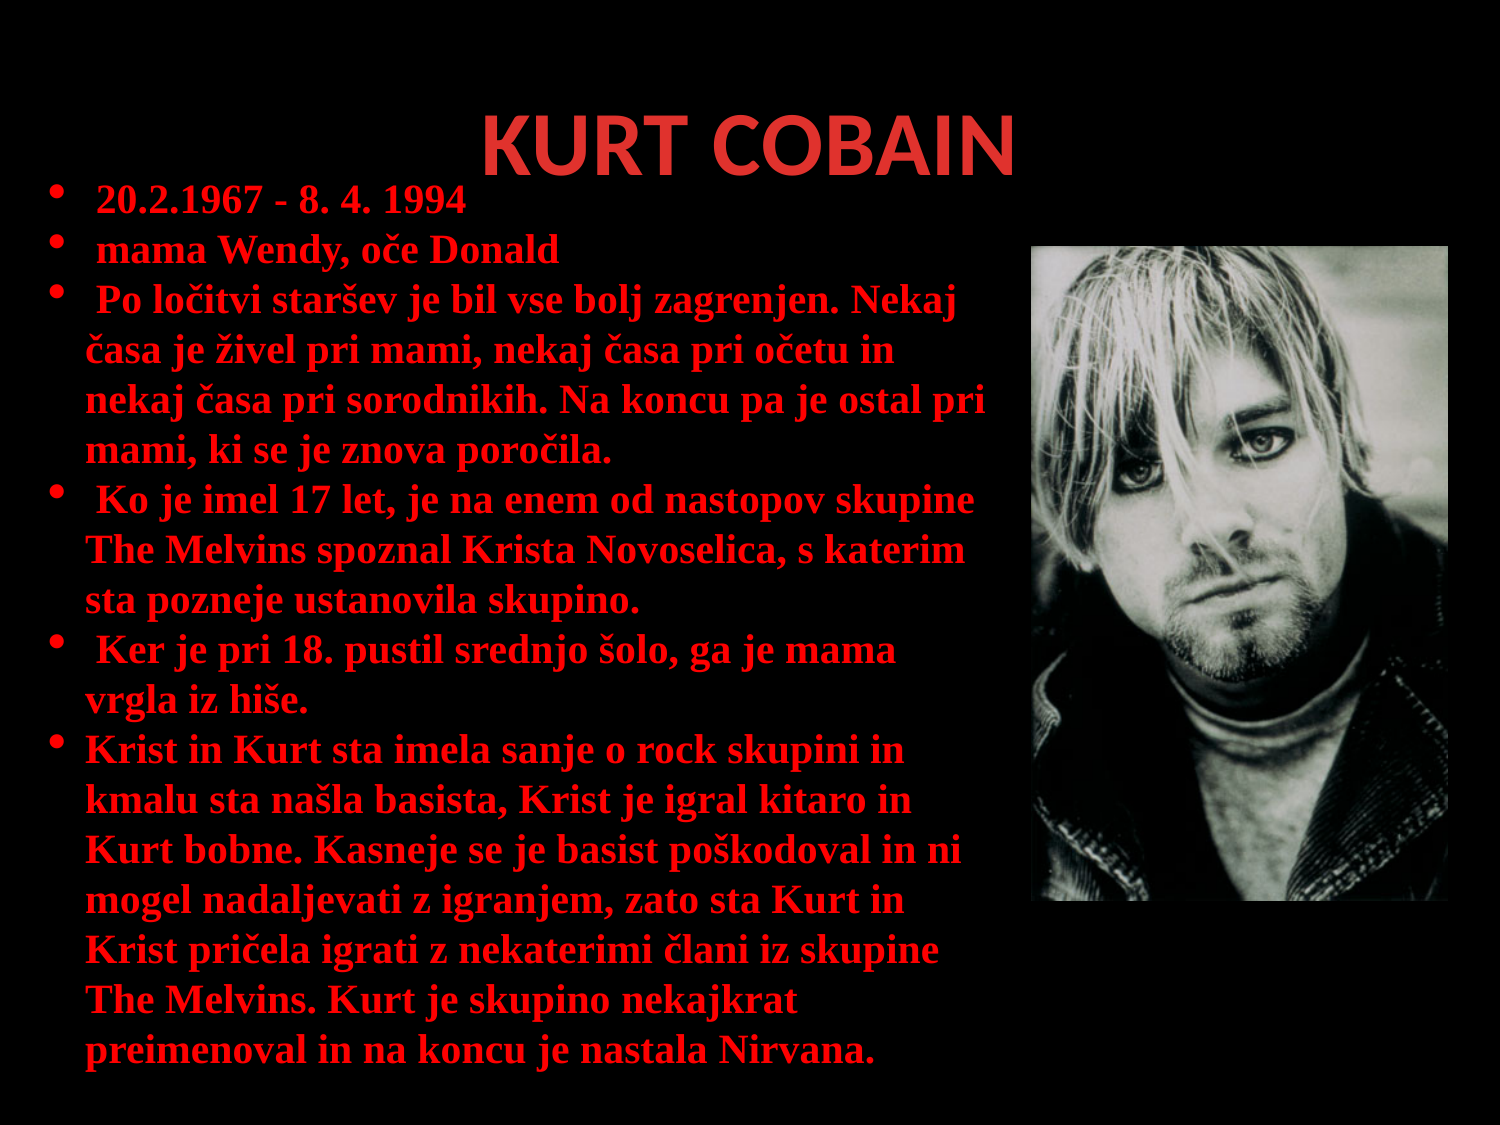

# KURT COBAIN
 20.2.1967 - 8. 4. 1994
 mama Wendy, oče Donald
 Po ločitvi staršev je bil vse bolj zagrenjen. Nekaj časa je živel pri mami, nekaj časa pri očetu in nekaj časa pri sorodnikih. Na koncu pa je ostal pri mami, ki se je znova poročila.
 Ko je imel 17 let, je na enem od nastopov skupine The Melvins spoznal Krista Novoselica, s katerim sta pozneje ustanovila skupino.
 Ker je pri 18. pustil srednjo šolo, ga je mama vrgla iz hiše.
Krist in Kurt sta imela sanje o rock skupini in kmalu sta našla basista, Krist je igral kitaro in Kurt bobne. Kasneje se je basist poškodoval in ni mogel nadaljevati z igranjem, zato sta Kurt in Krist pričela igrati z nekaterimi člani iz skupine The Melvins. Kurt je skupino nekajkrat preimenoval in na koncu je nastala Nirvana.